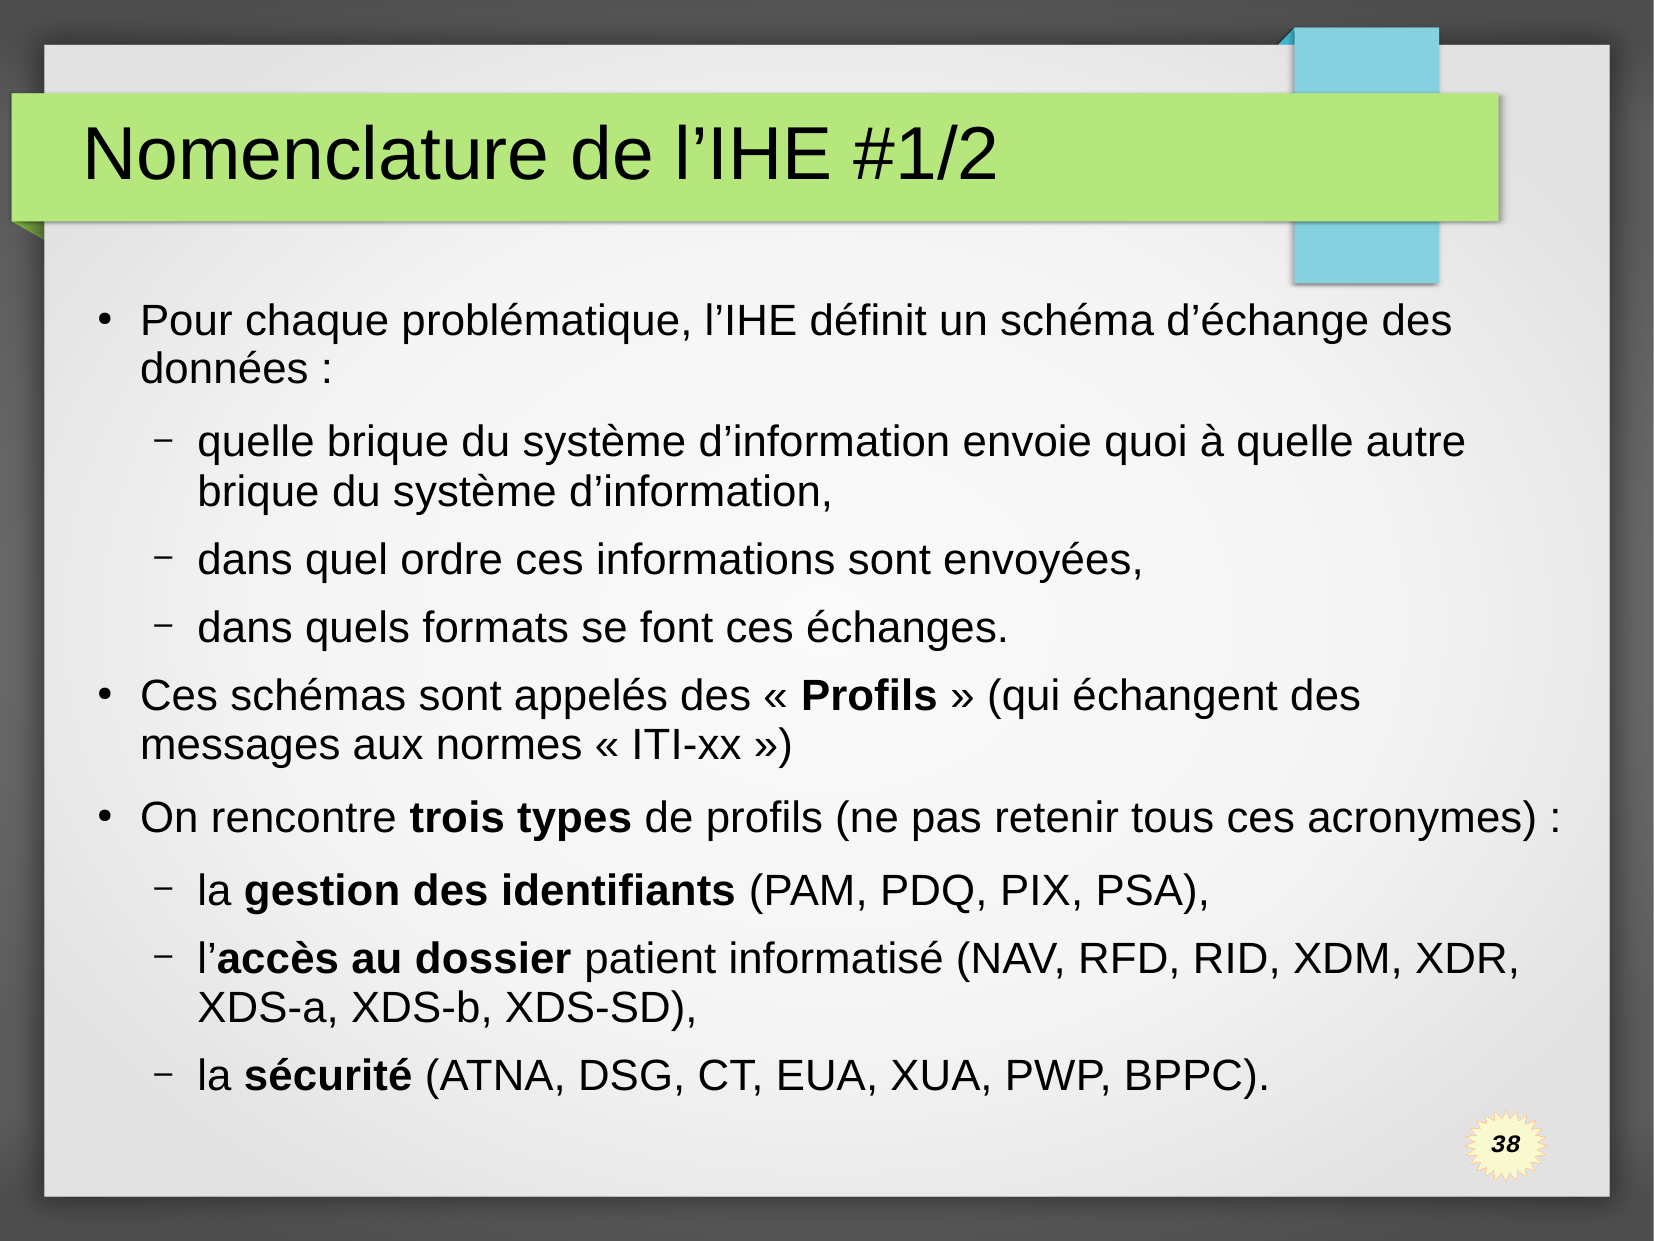

# Nomenclature de l’IHE #1/2
Pour chaque problématique, l’IHE définit un schéma d’échange des données :
quelle brique du système d’information envoie quoi à quelle autre brique du système d’information,
dans quel ordre ces informations sont envoyées,
dans quels formats se font ces échanges.
Ces schémas sont appelés des « Profils » (qui échangent des messages aux normes « ITI-xx »)
On rencontre trois types de profils (ne pas retenir tous ces acronymes) :
la gestion des identifiants (PAM, PDQ, PIX, PSA),
l’accès au dossier patient informatisé (NAV, RFD, RID, XDM, XDR, XDS-a, XDS-b, XDS-SD),
la sécurité (ATNA, DSG, CT, EUA, XUA, PWP, BPPC).